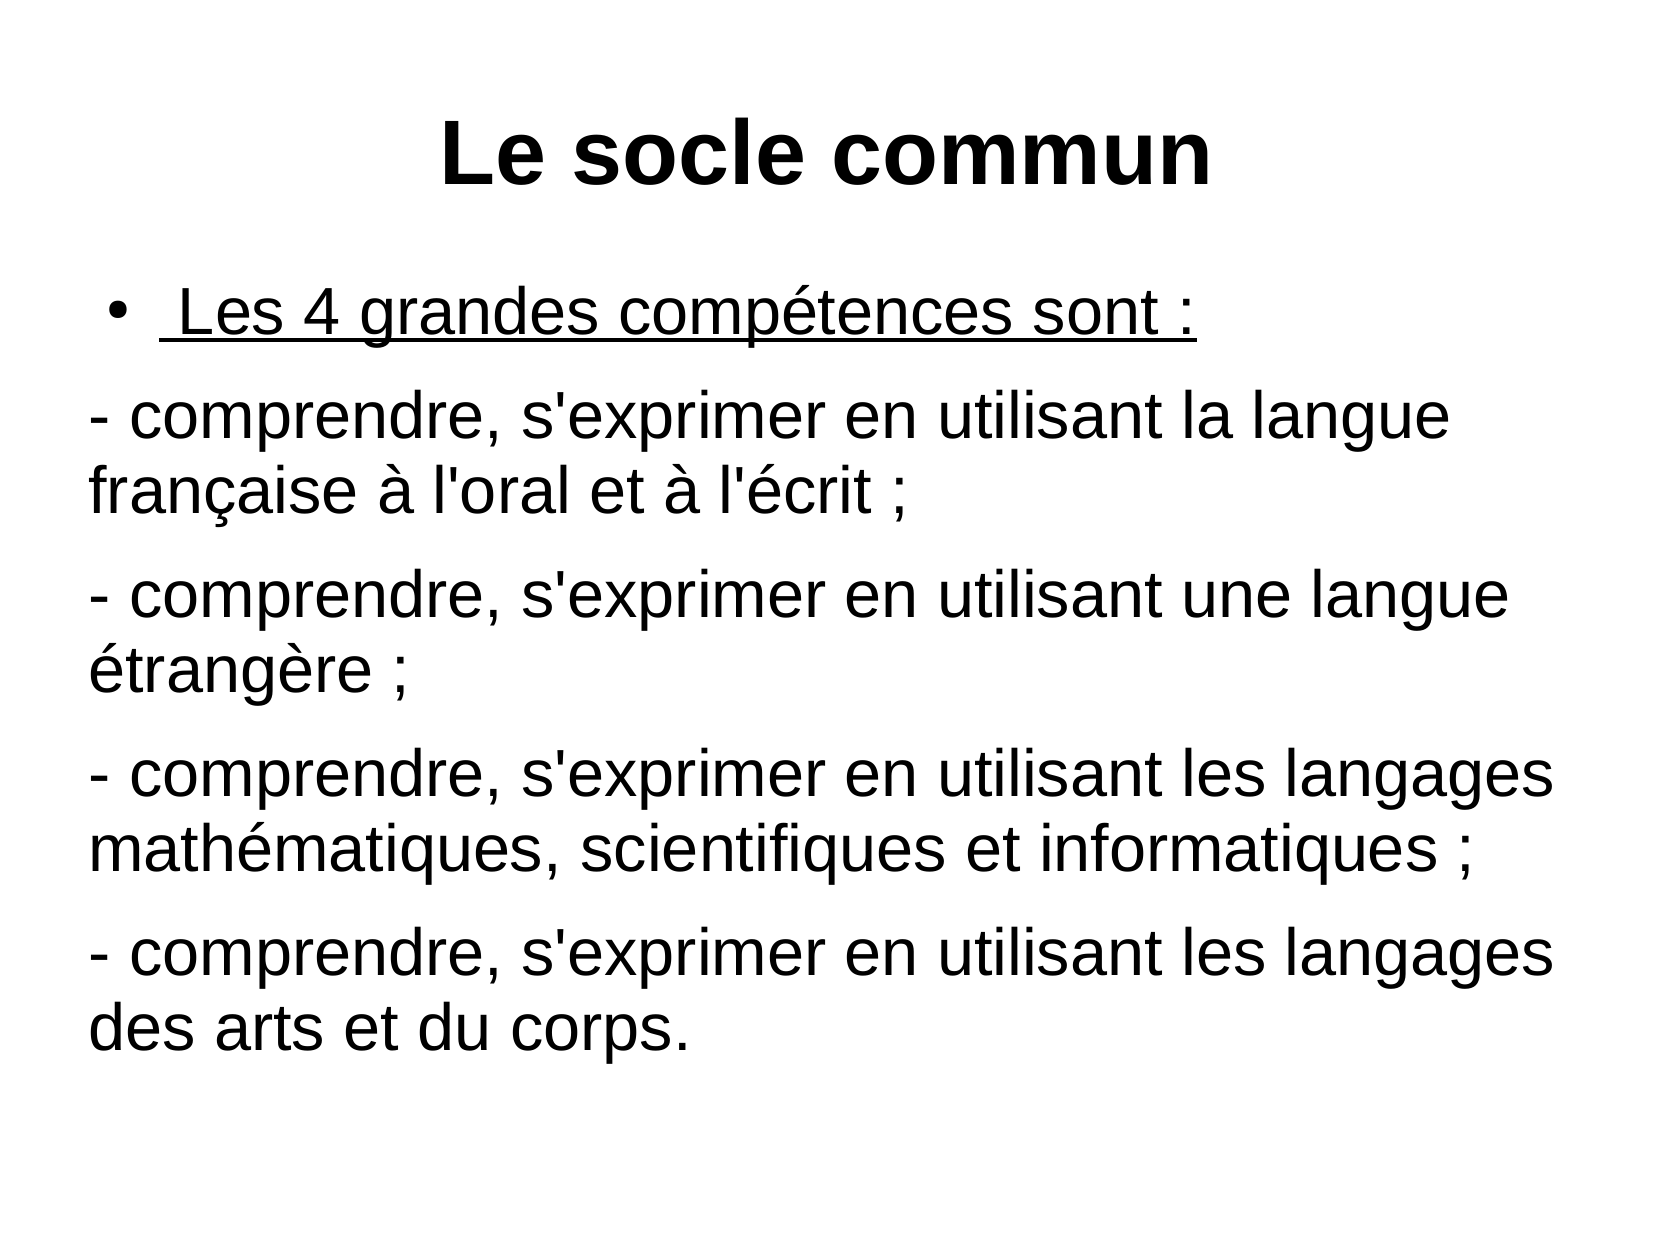

# Le socle commun
 Les 4 grandes compétences sont :
- comprendre, s'exprimer en utilisant la langue française à l'oral et à l'écrit ;
- comprendre, s'exprimer en utilisant une langue étrangère ;
- comprendre, s'exprimer en utilisant les langages mathématiques, scientifiques et informatiques ;
- comprendre, s'exprimer en utilisant les langages des arts et du corps.